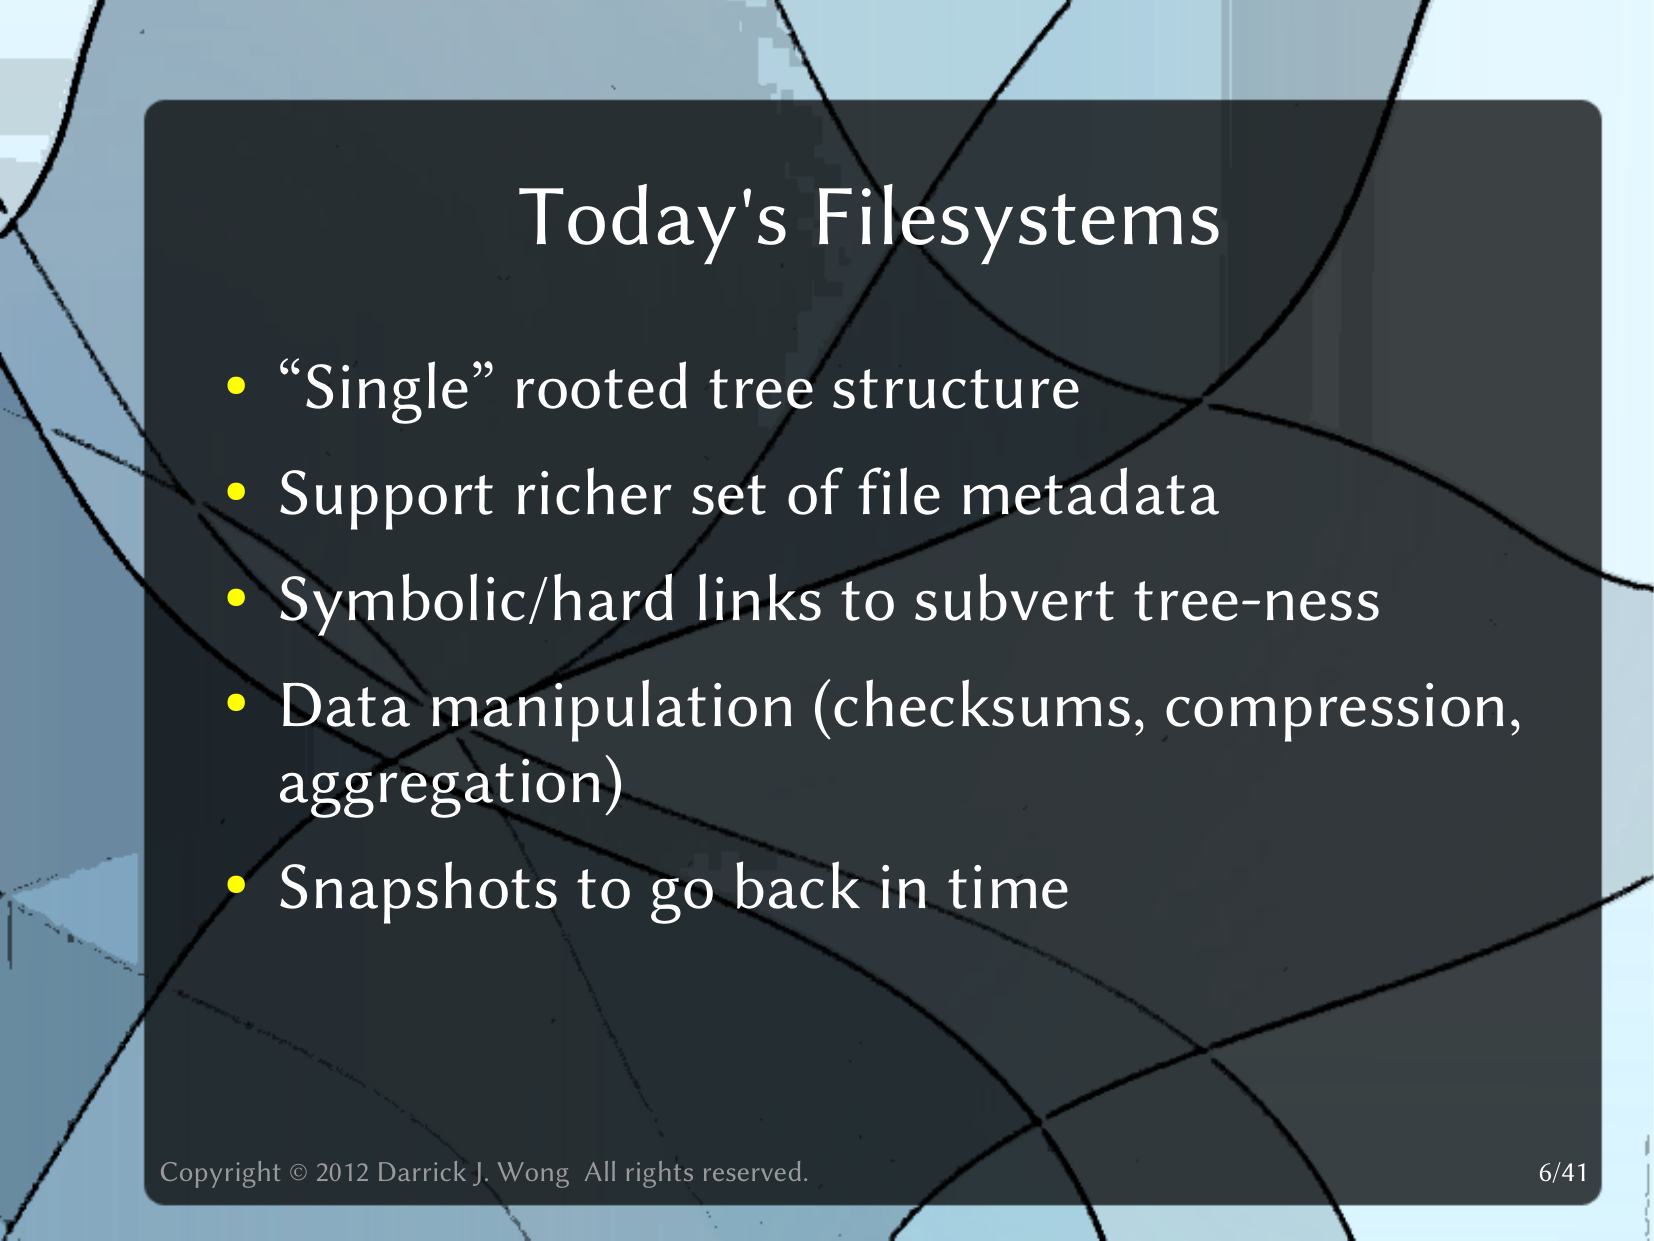

# Today's Filesystems
“Single” rooted tree structure
Support richer set of file metadata
Symbolic/hard links to subvert tree-ness
Data manipulation (checksums, compression, aggregation)
Snapshots to go back in time
6